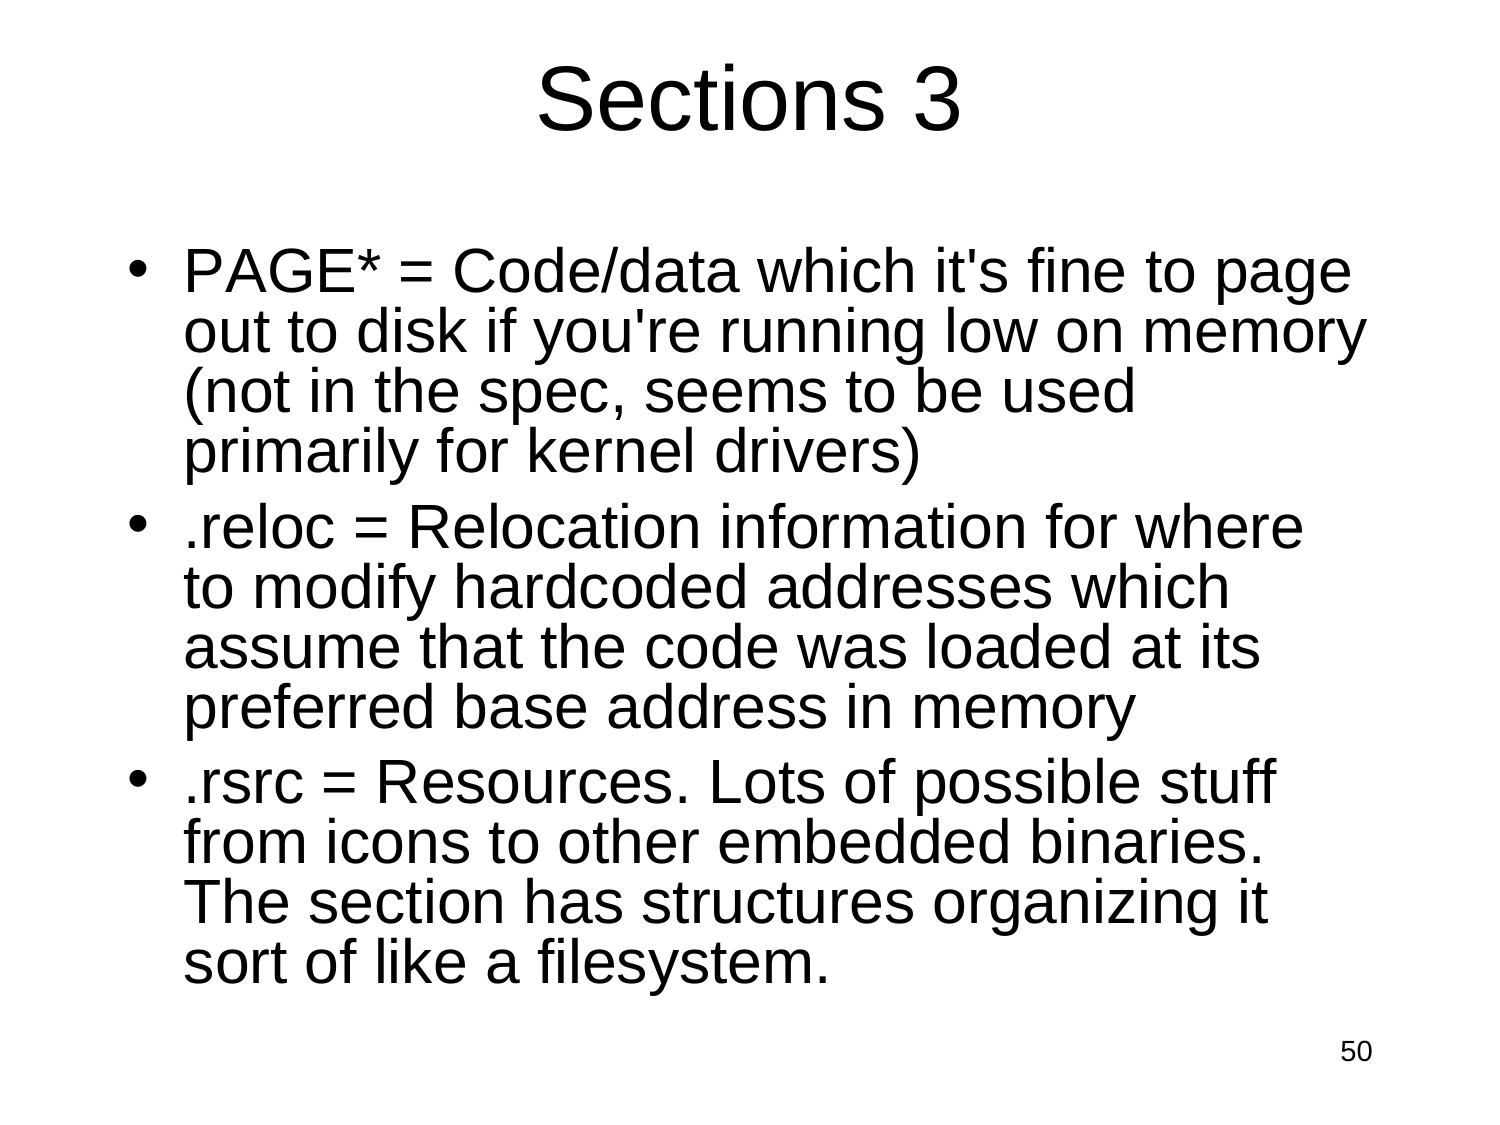

# Sections 3
PAGE* = Code/data which it's fine to page out to disk if you're running low on memory (not in the spec, seems to be used primarily for kernel drivers)
.reloc = Relocation information for where to modify hardcoded addresses which assume that the code was loaded at its preferred base address in memory
.rsrc = Resources. Lots of possible stuff from icons to other embedded binaries. The section has structures organizing it sort of like a filesystem.